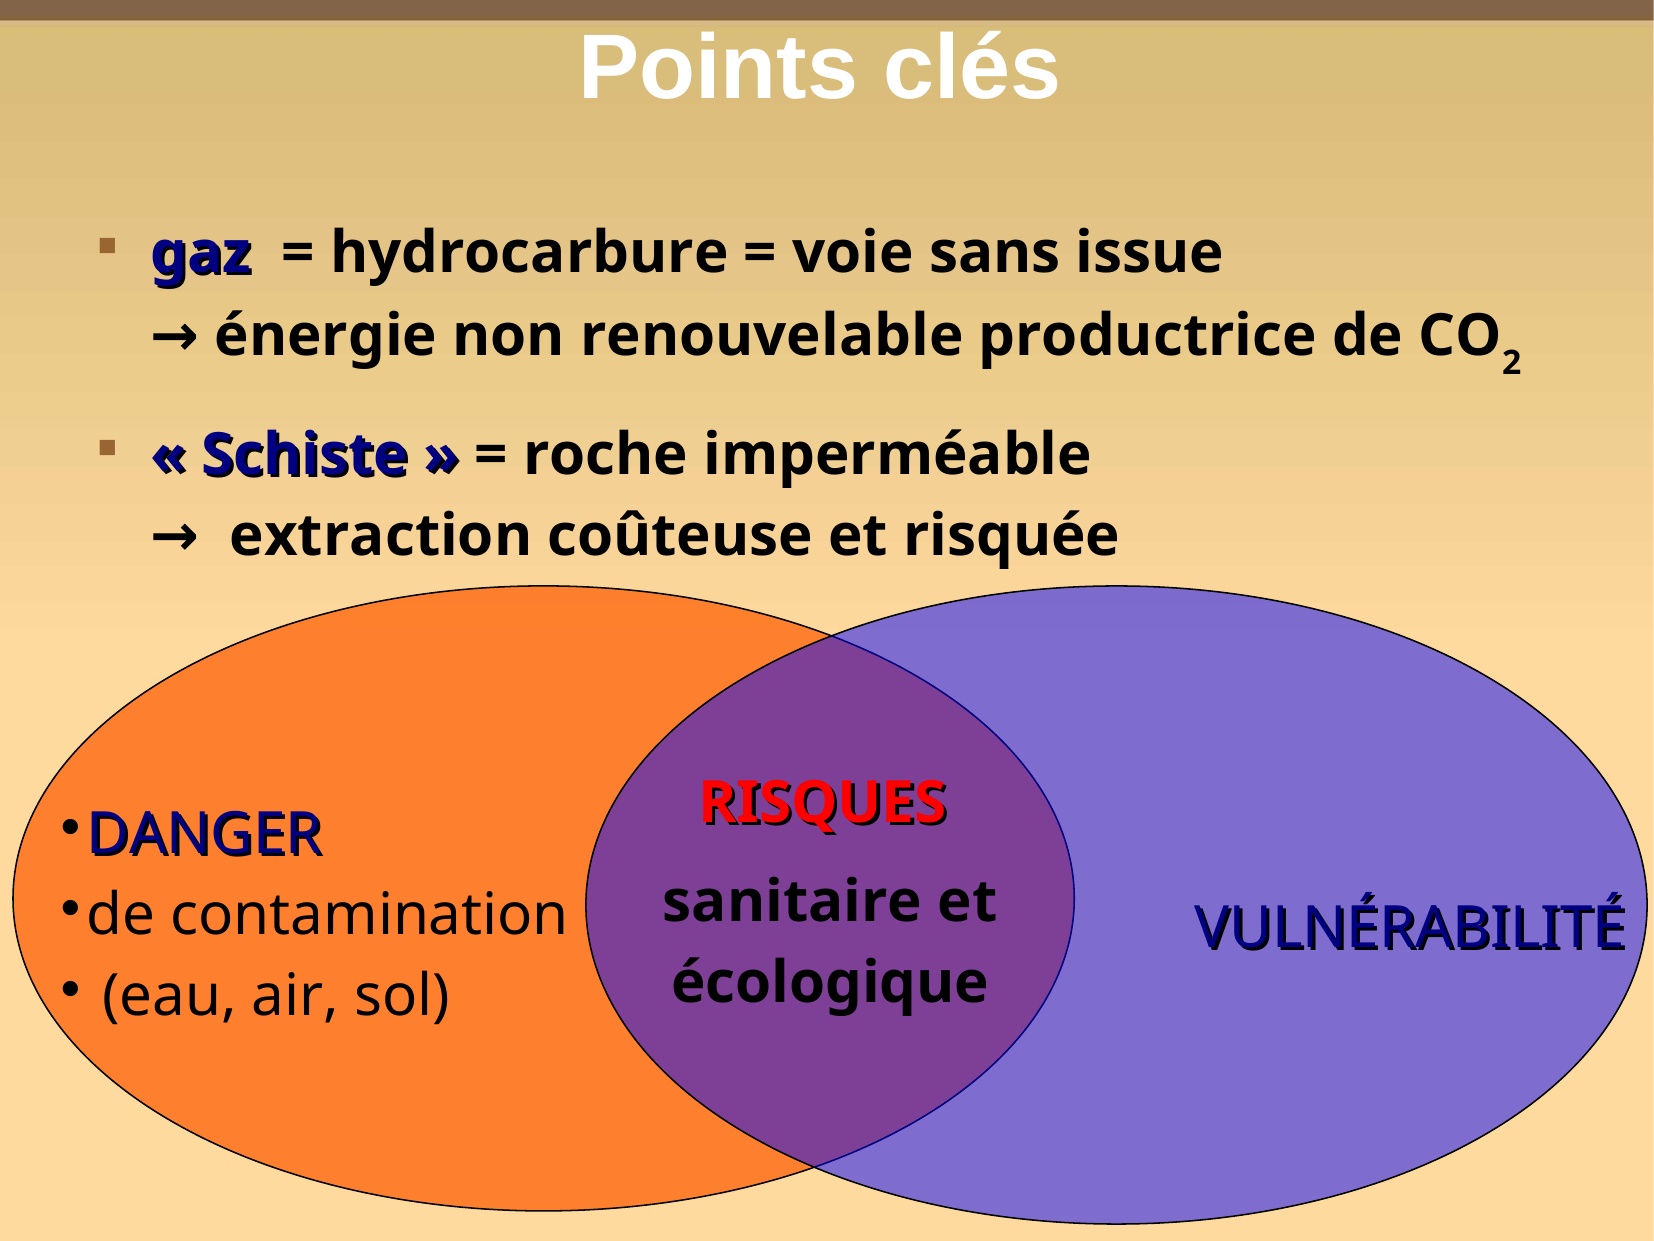

# Points clés
gaz = hydrocarbure = voie sans issue
→ énergie non renouvelable productrice de CO2
« Schiste » = roche imperméable
→ extraction coûteuse et risquée
RISQUES
sanitaire et écologique
DANGER
de contamination
 (eau, air, sol)
VULNÉRABILITÉ